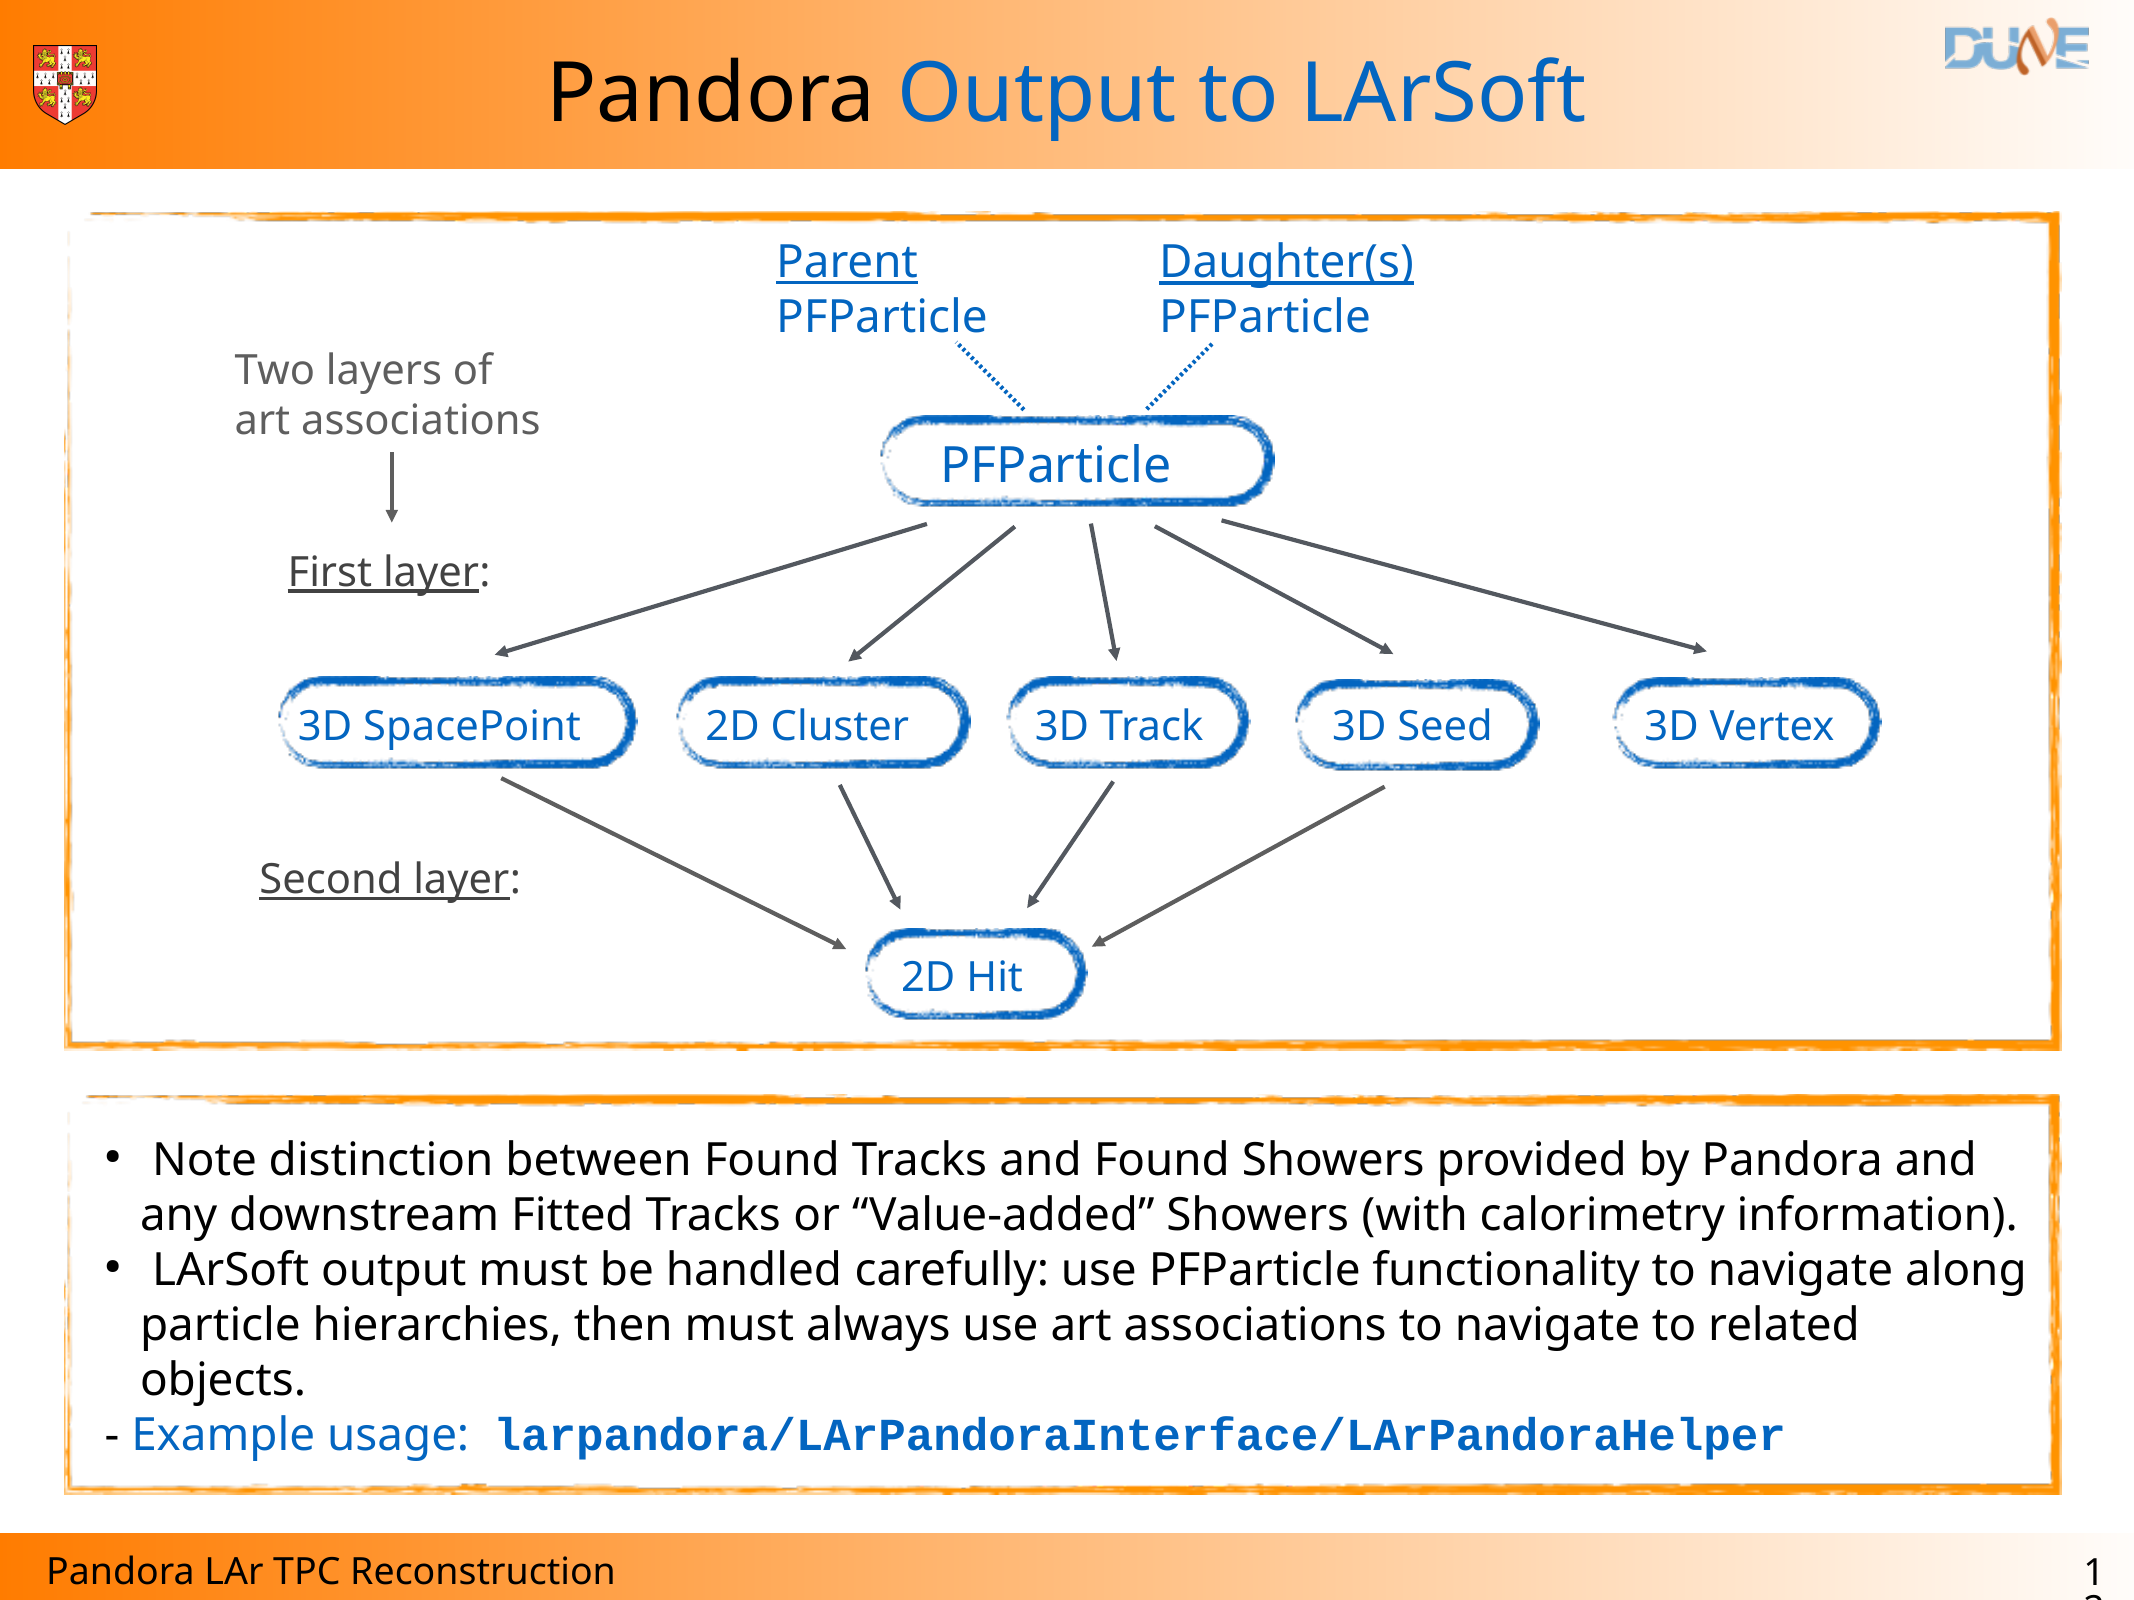

Pandora Output to LArSoft
Parent
PFParticle
Daughter(s)
PFParticle
Two layers of
art associations
PFParticle
First layer:
3D SpacePoint
2D Cluster
3D Track
3D Vertex
3D Seed
Second layer:
2D Hit
 Note distinction between Found Tracks and Found Showers provided by Pandora and any downstream Fitted Tracks or “Value-added” Showers (with calorimetry information).
 LArSoft output must be handled carefully: use PFParticle functionality to navigate along particle hierarchies, then must always use art associations to navigate to related objects.
- Example usage: larpandora/LArPandoraInterface/LArPandoraHelper